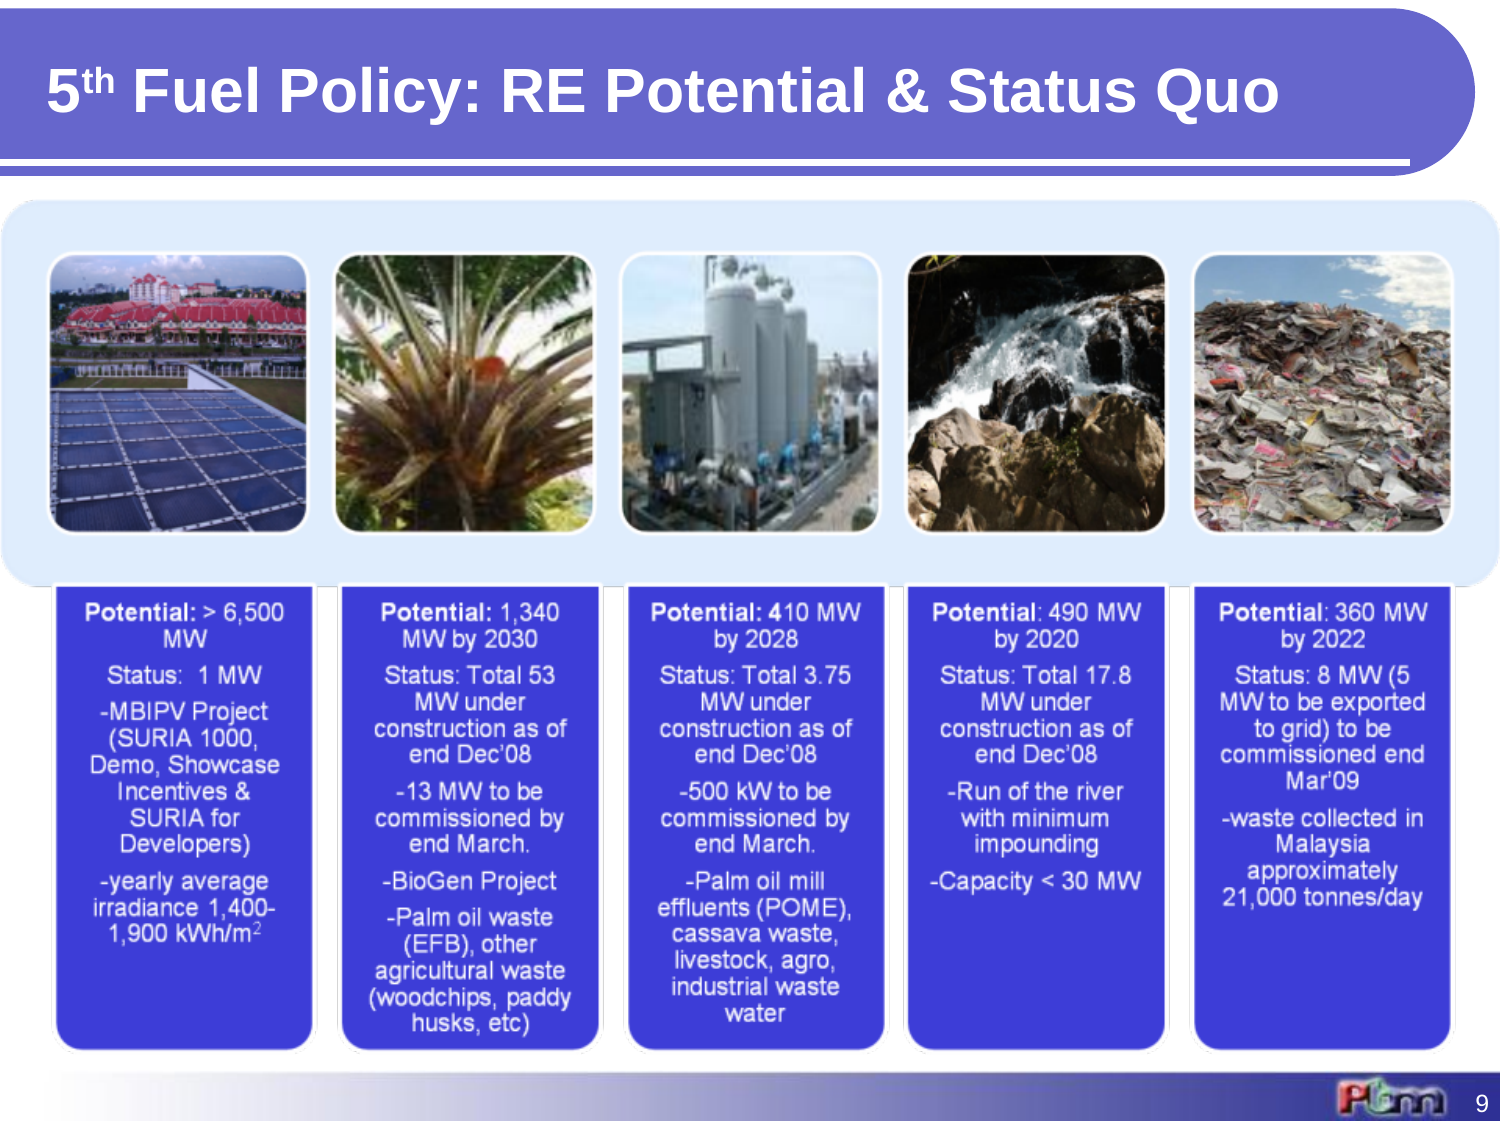

# 5th Fuel Policy: RE Potential & Status Quo